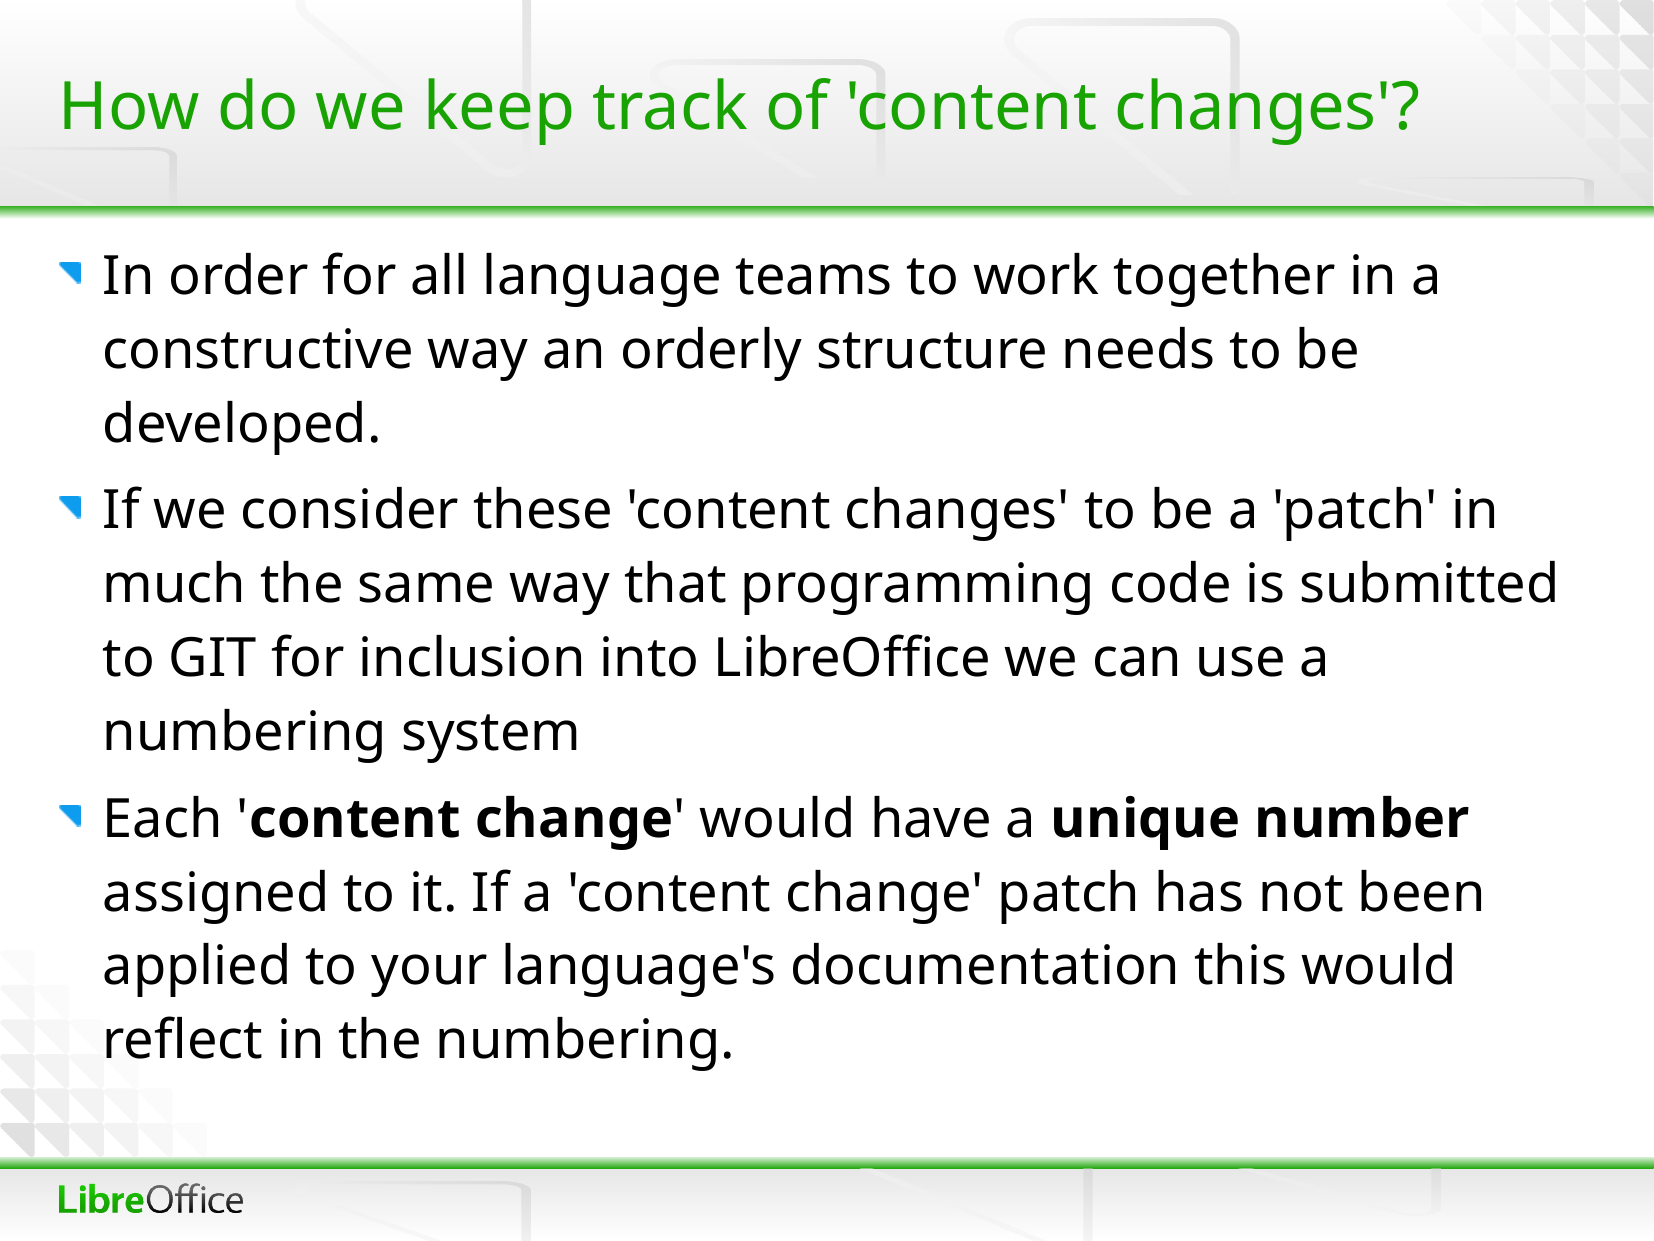

# How do we keep track of 'content changes'?
In order for all language teams to work together in a constructive way an orderly structure needs to be developed.
If we consider these 'content changes' to be a 'patch' in much the same way that programming code is submitted to GIT for inclusion into LibreOffice we can use a numbering system
Each 'content change' would have a unique number assigned to it. If a 'content change' patch has not been applied to your language's documentation this would reflect in the numbering.